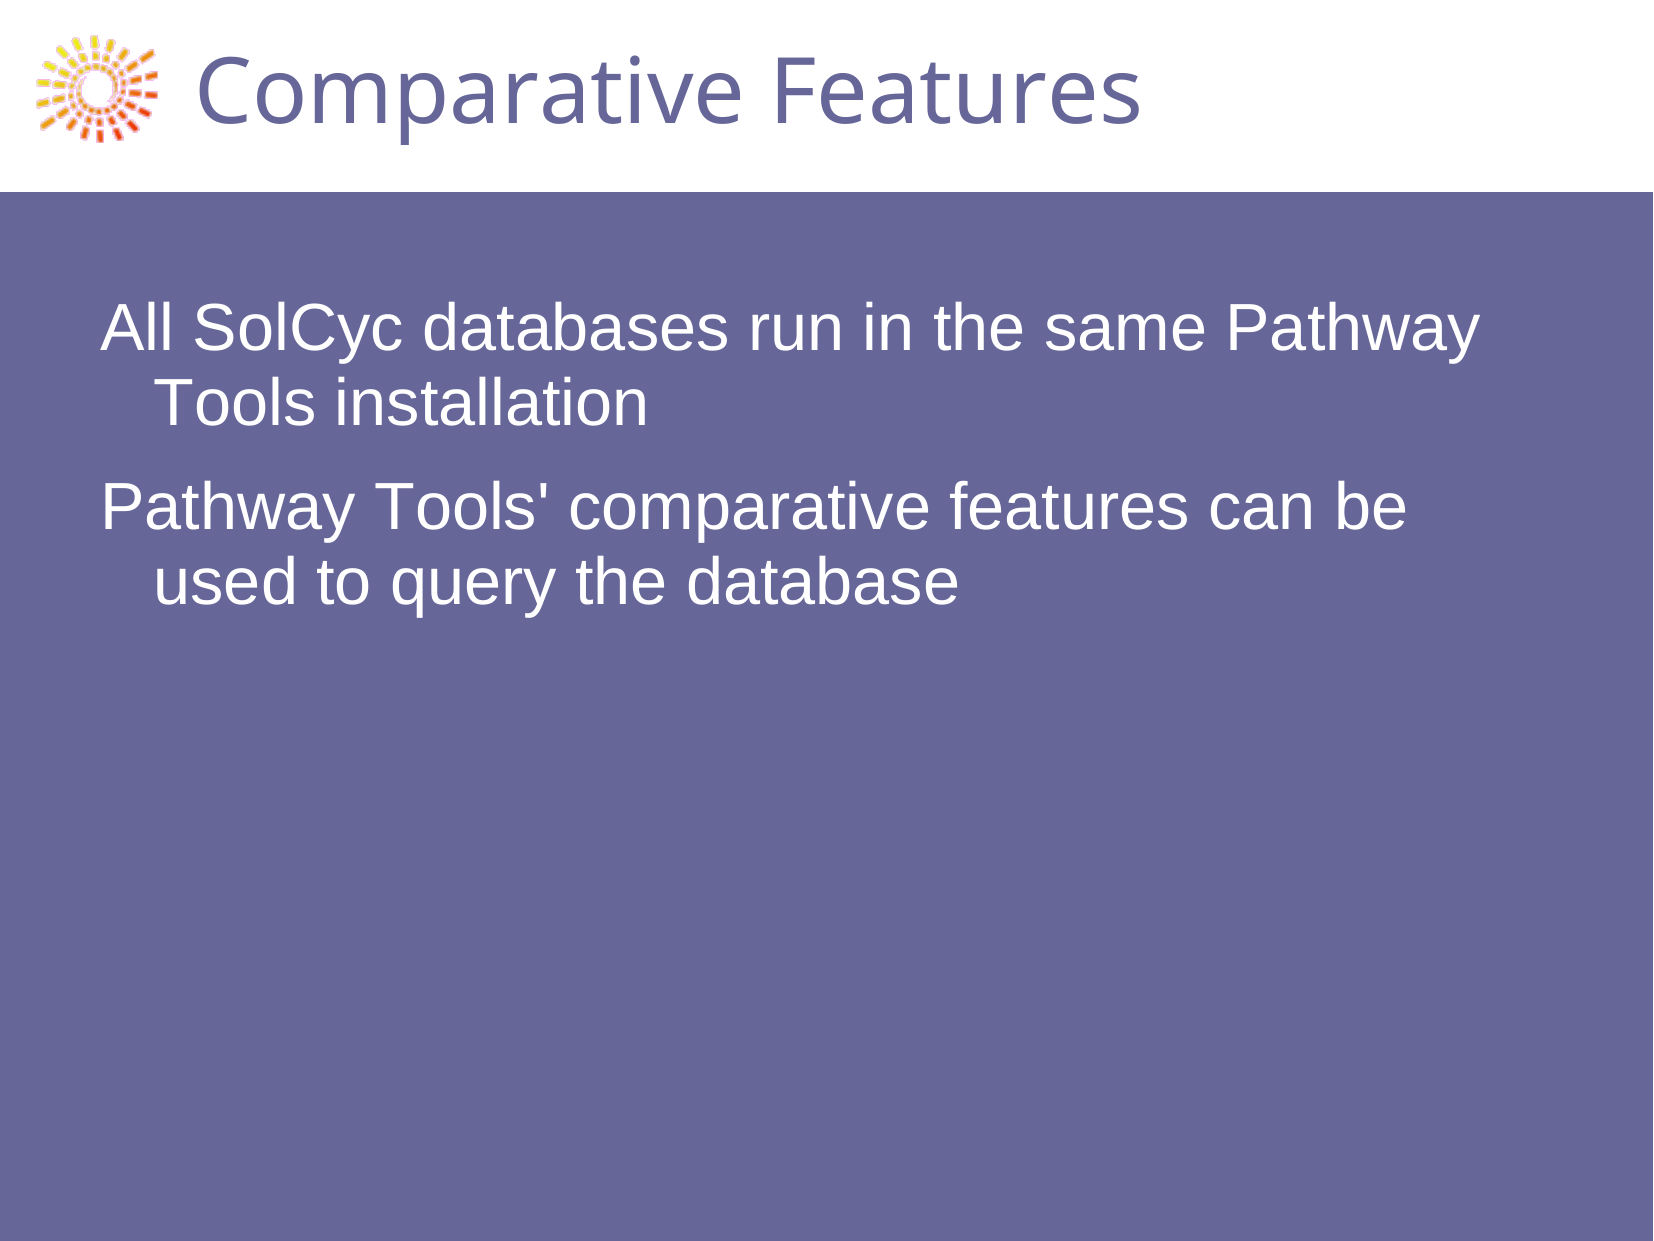

# Comparative Features
All SolCyc databases run in the same Pathway Tools installation
Pathway Tools' comparative features can be used to query the database